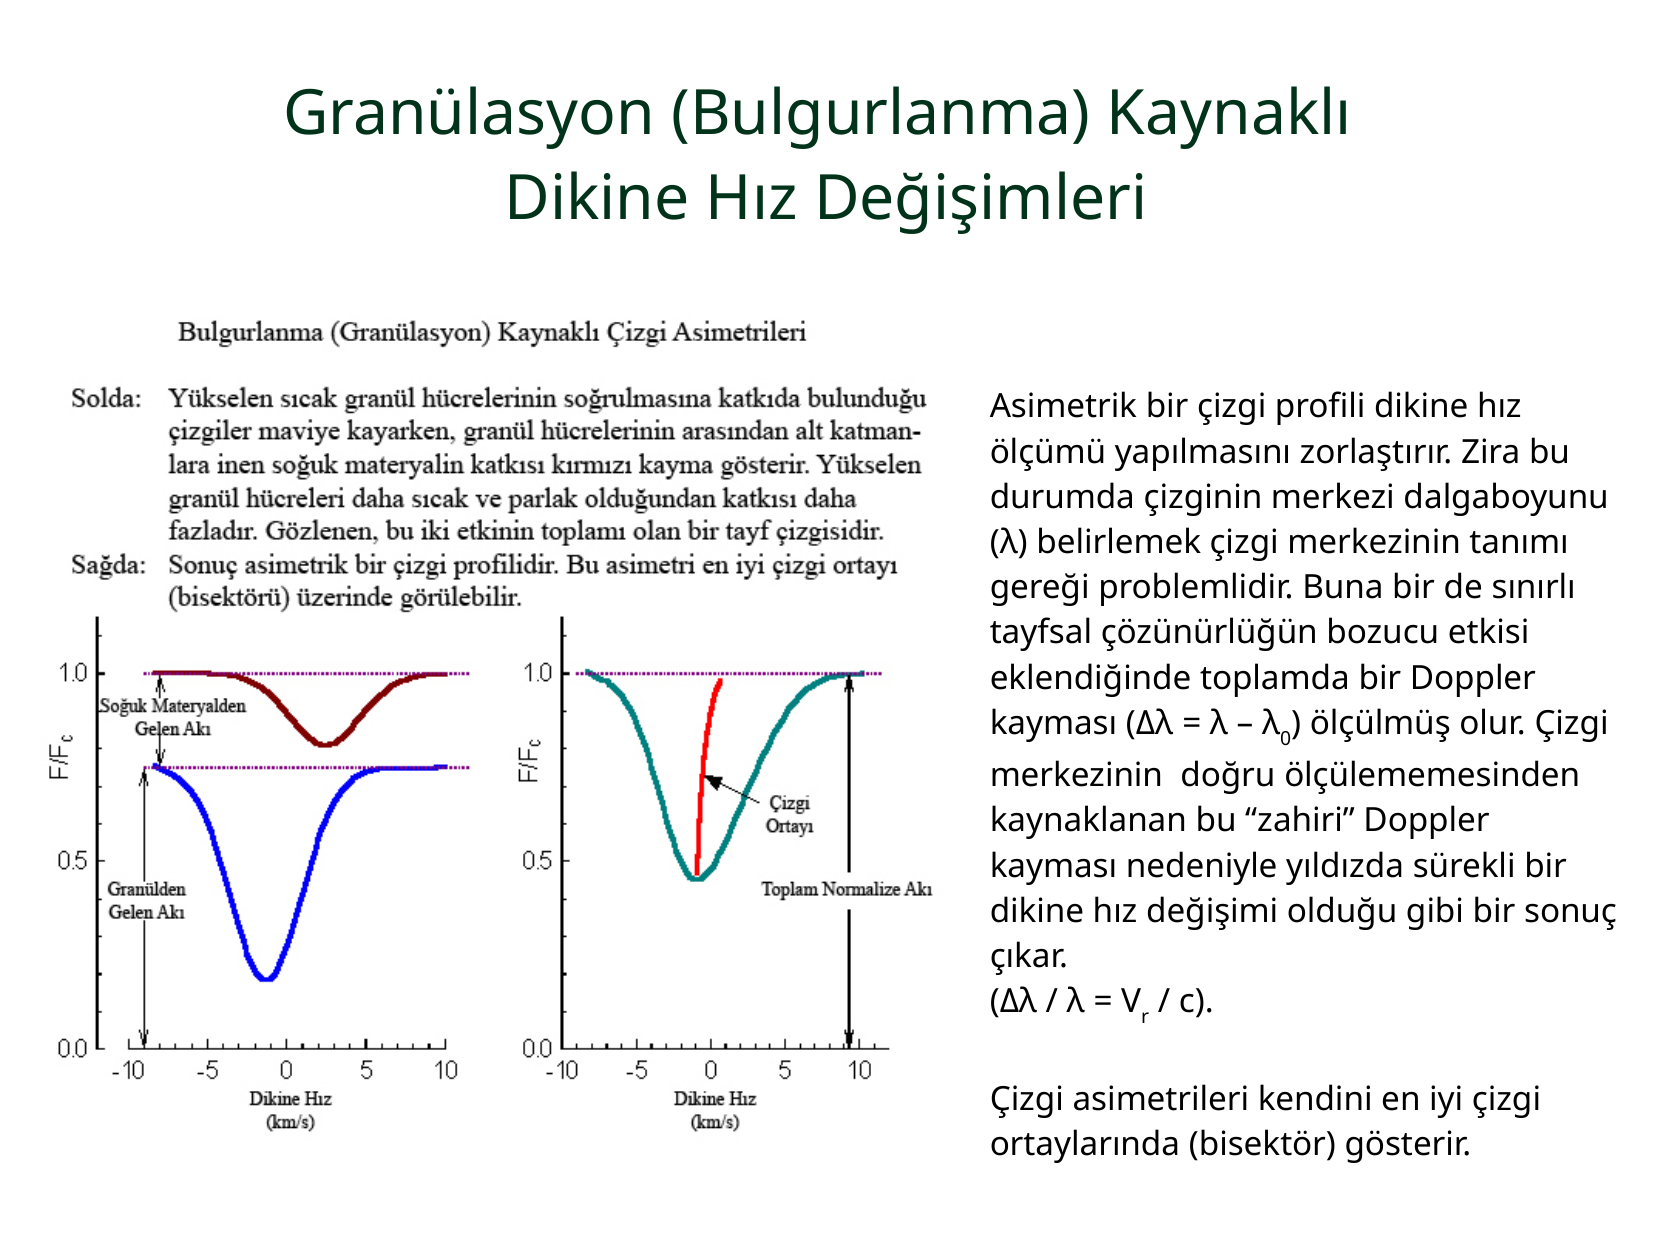

# Granülasyon (Bulgurlanma) Kaynaklı Dikine Hız Değişimleri
Asimetrik bir çizgi profili dikine hız ölçümü yapılmasını zorlaştırır. Zira bu durumda çizginin merkezi dalgaboyunu (λ) belirlemek çizgi merkezinin tanımı gereği problemlidir. Buna bir de sınırlı tayfsal çözünürlüğün bozucu etkisi eklendiğinde toplamda bir Doppler kayması (Δλ = λ – λ0) ölçülmüş olur. Çizgi merkezinin doğru ölçülememesinden kaynaklanan bu “zahiri” Doppler kayması nedeniyle yıldızda sürekli bir dikine hız değişimi olduğu gibi bir sonuç çıkar.
(Δλ / λ = Vr / c).
Çizgi asimetrileri kendini en iyi çizgi ortaylarında (bisektör) gösterir.